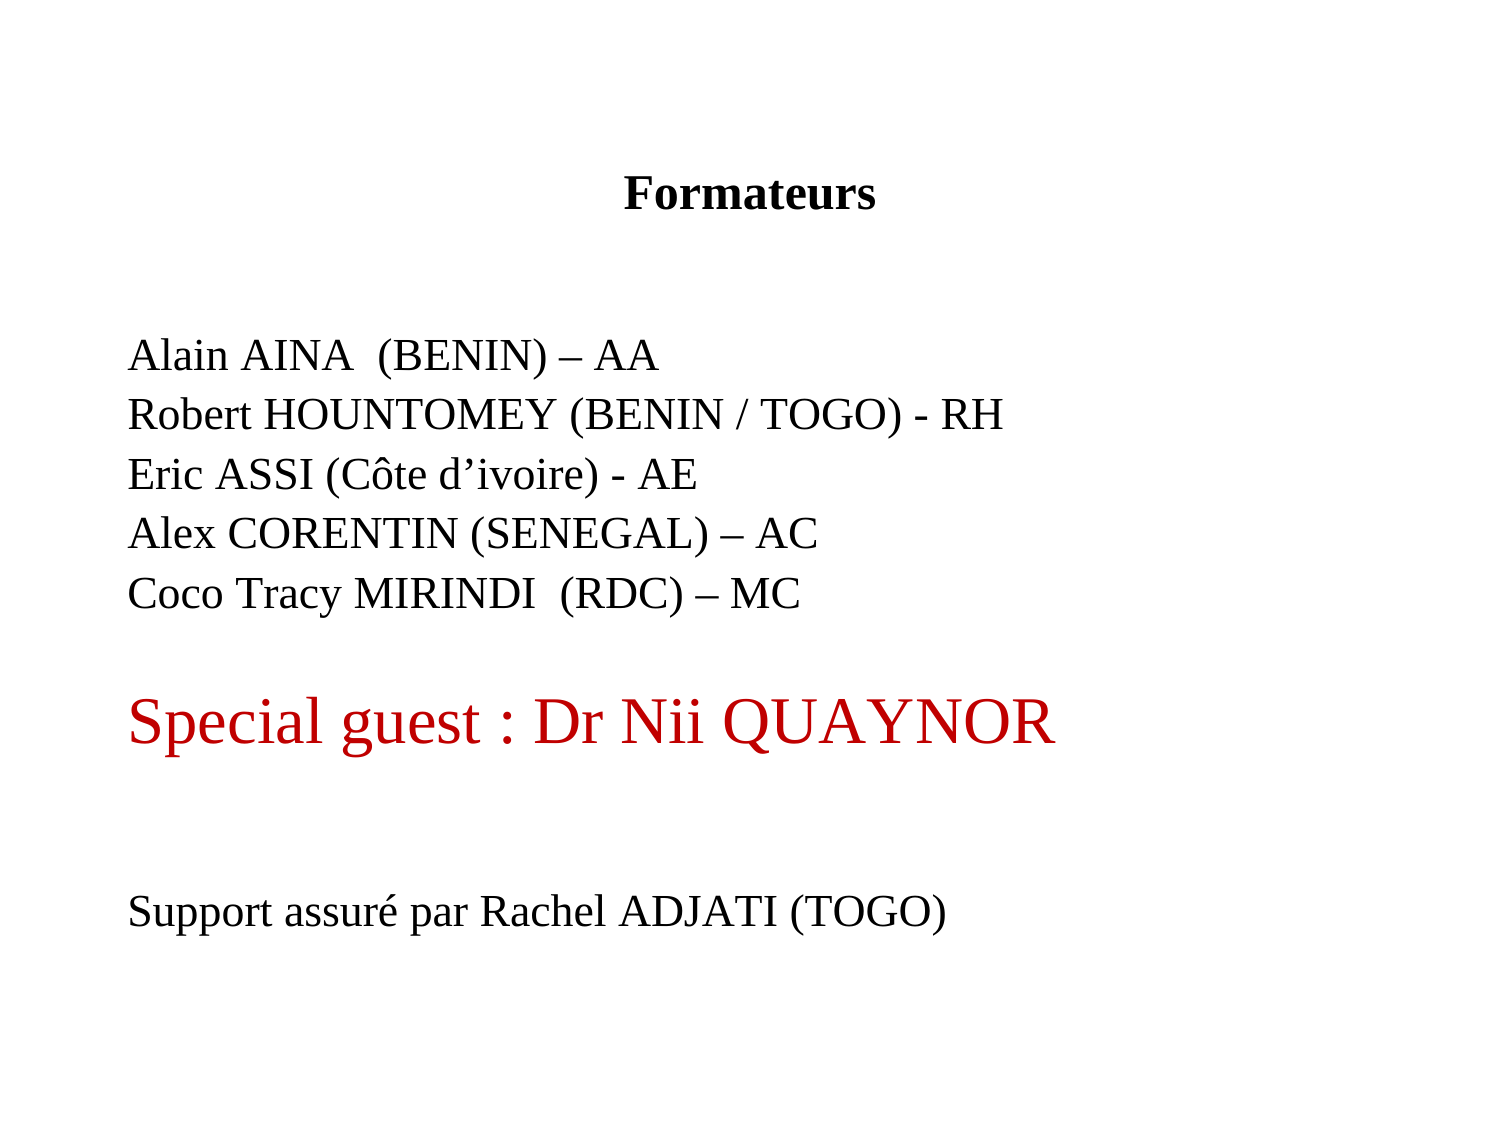

# Formateurs
Alain AINA (BENIN) – AA
Robert HOUNTOMEY (BENIN / TOGO) - RH
Eric ASSI (Côte d’ivoire) - AE
Alex CORENTIN (SENEGAL) – AC
Coco Tracy MIRINDI (RDC) – MC
Special guest : Dr Nii QUAYNOR
Support assuré par Rachel ADJATI (TOGO)